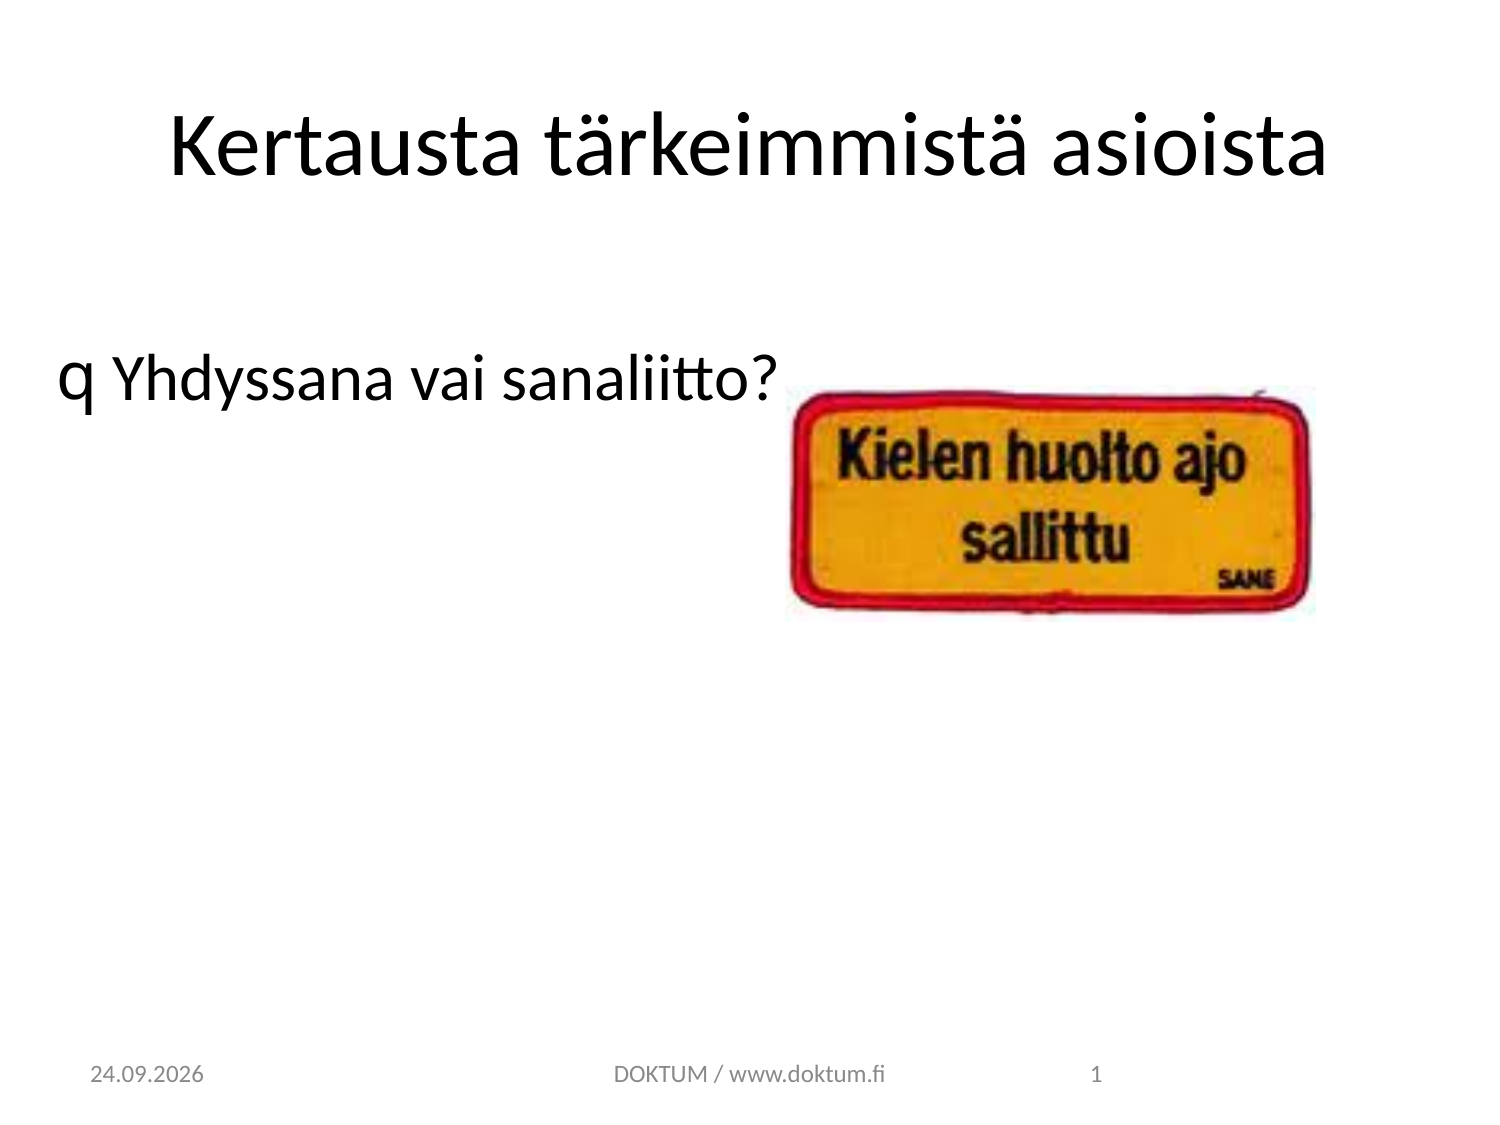

# Kertausta tärkeimmistä asioista
Yhdyssana vai sanaliitto?
DOKTUM / www.doktum.fi
1